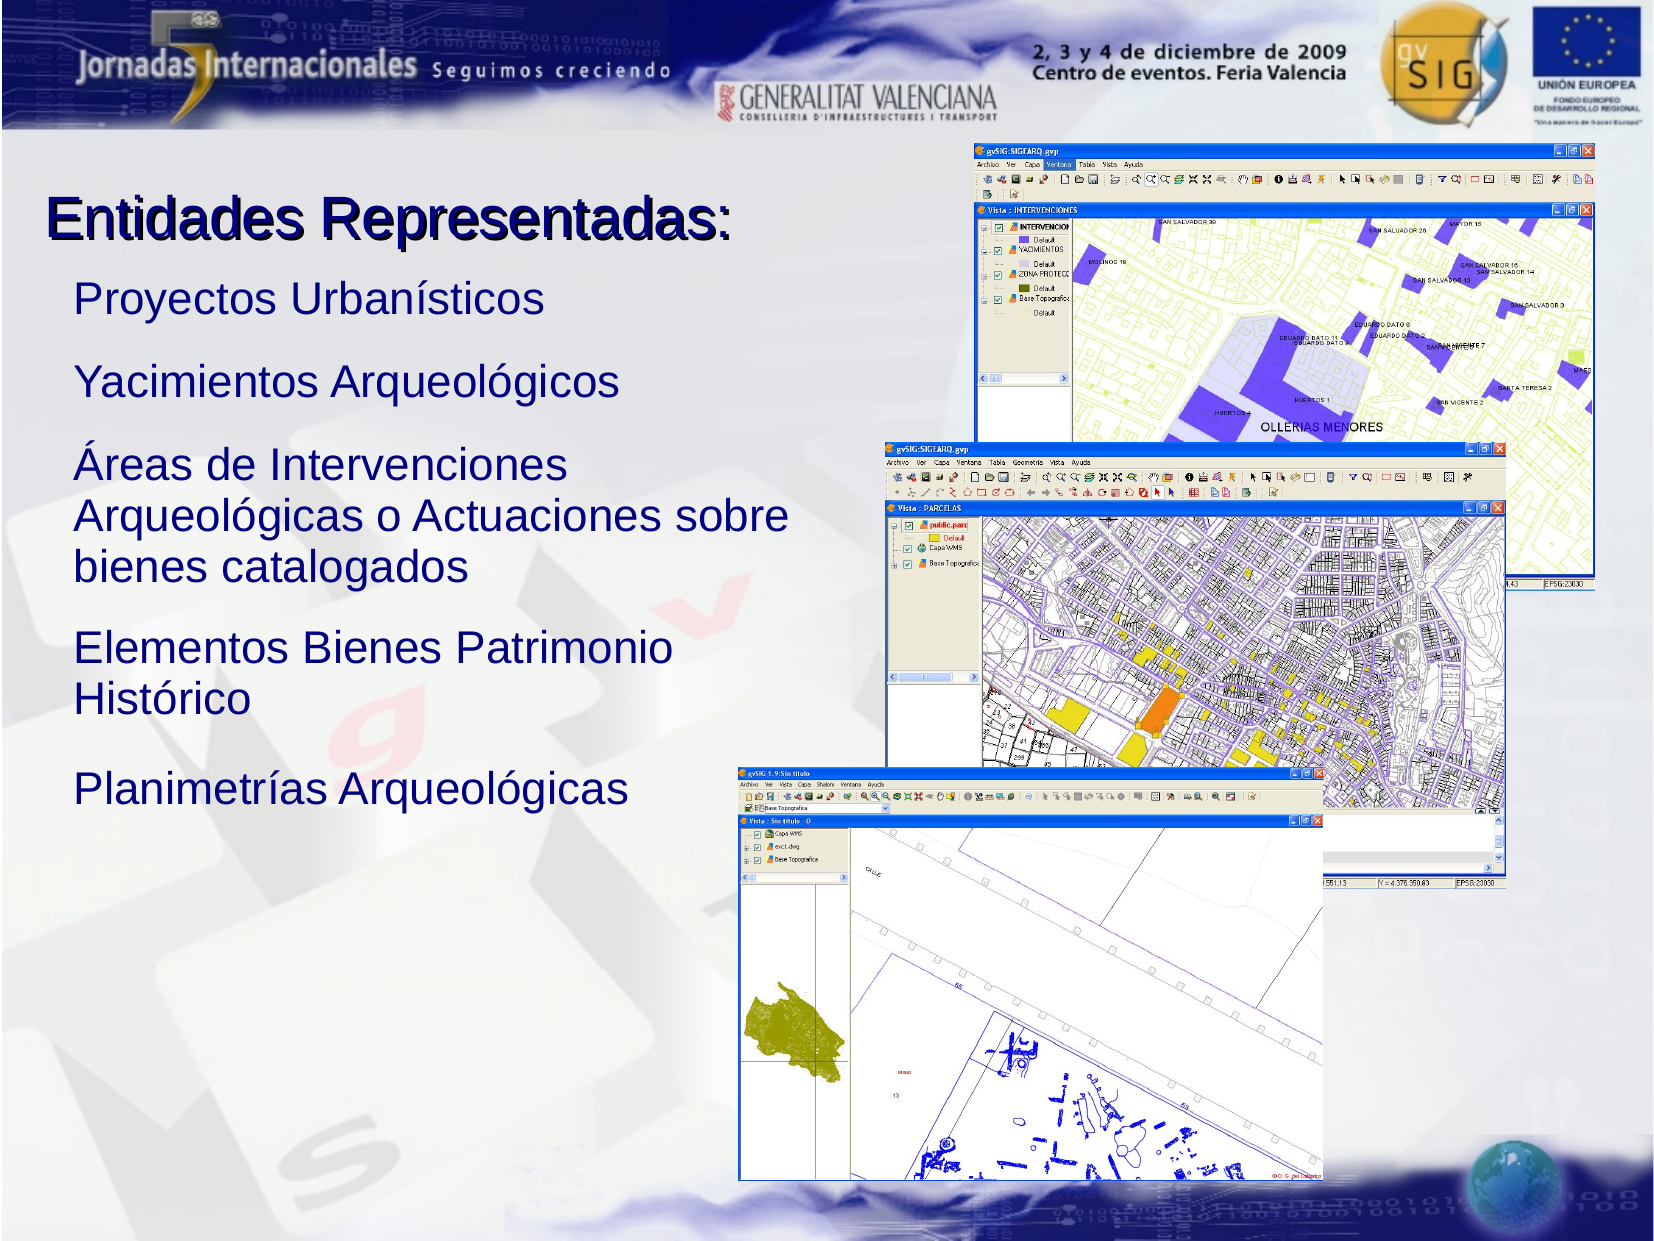

Entidades Representadas:
Proyectos Urbanísticos
Yacimientos Arqueológicos
Áreas de Intervenciones Arqueológicas o Actuaciones sobre bienes catalogados
Elementos Bienes Patrimonio Histórico
Planimetrías Arqueológicas